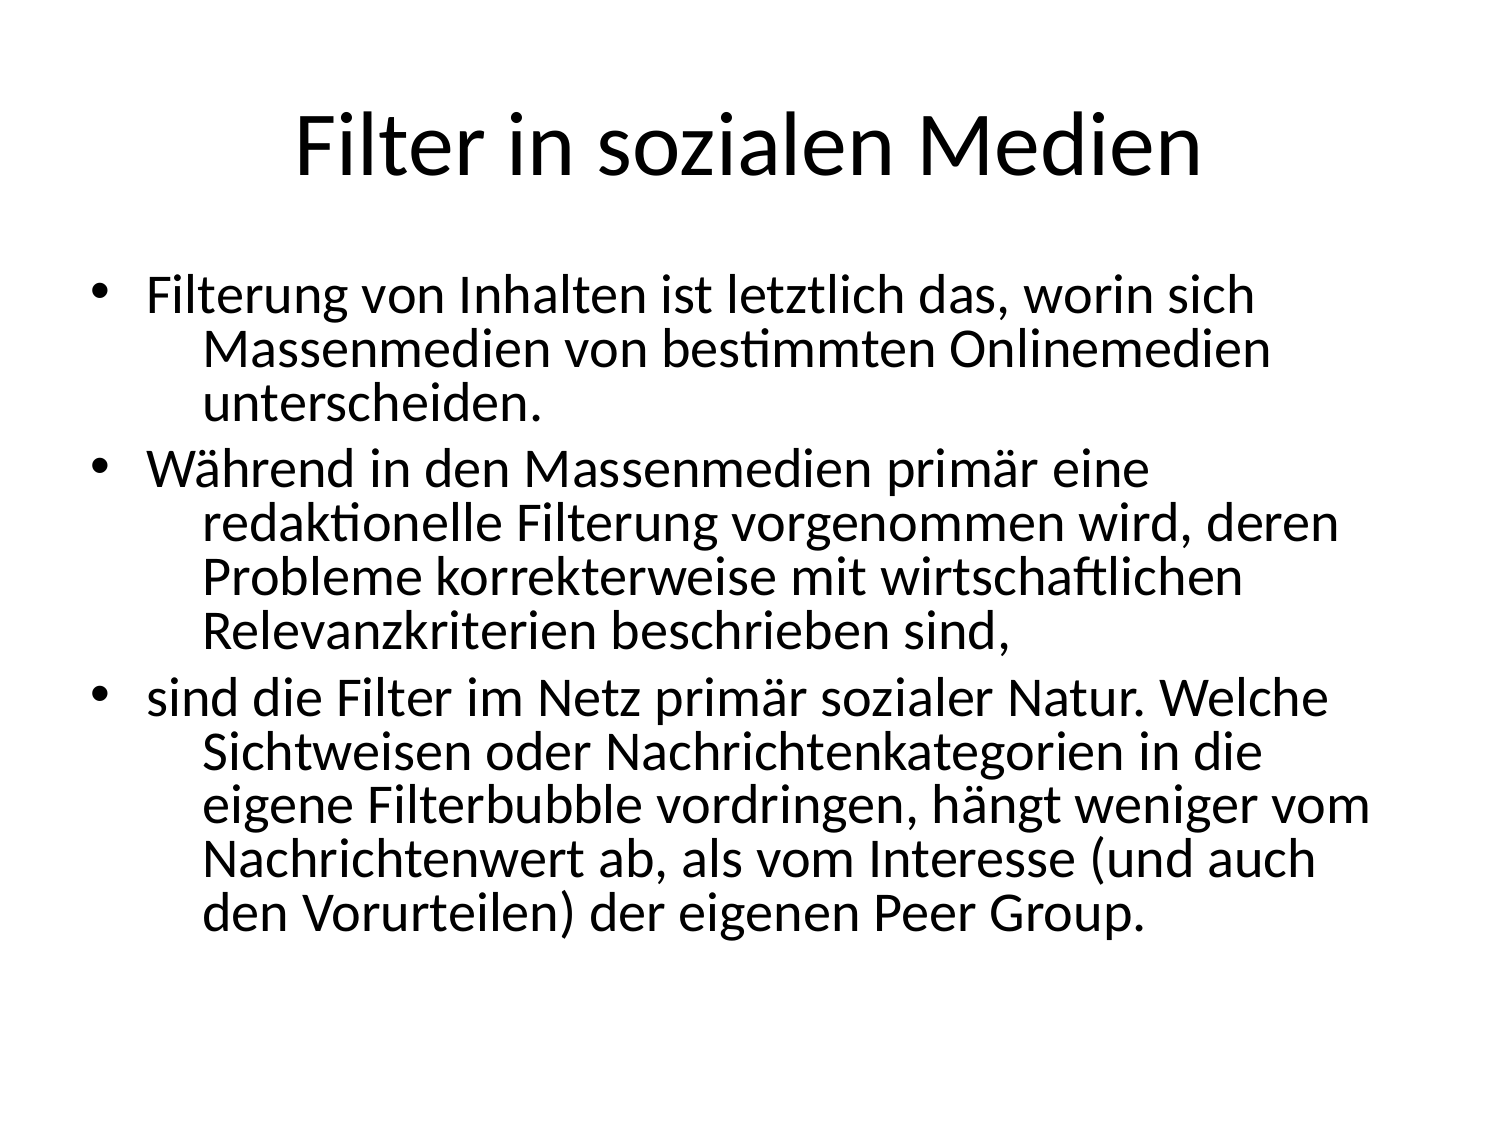

# Filter in sozialen Medien
Filterung von Inhalten ist letztlich das, worin sich Massenmedien von bestimmten Onlinemedien unterscheiden.
Während in den Massenmedien primär eine redaktionelle Filterung vorgenommen wird, deren Probleme korrekterweise mit wirtschaftlichen Relevanzkriterien beschrieben sind,
sind die Filter im Netz primär sozialer Natur. Welche Sichtweisen oder Nachrichtenkategorien in die eigene Filterbubble vordringen, hängt weniger vom Nachrichtenwert ab, als vom Interesse (und auch den Vorurteilen) der eigenen Peer Group.